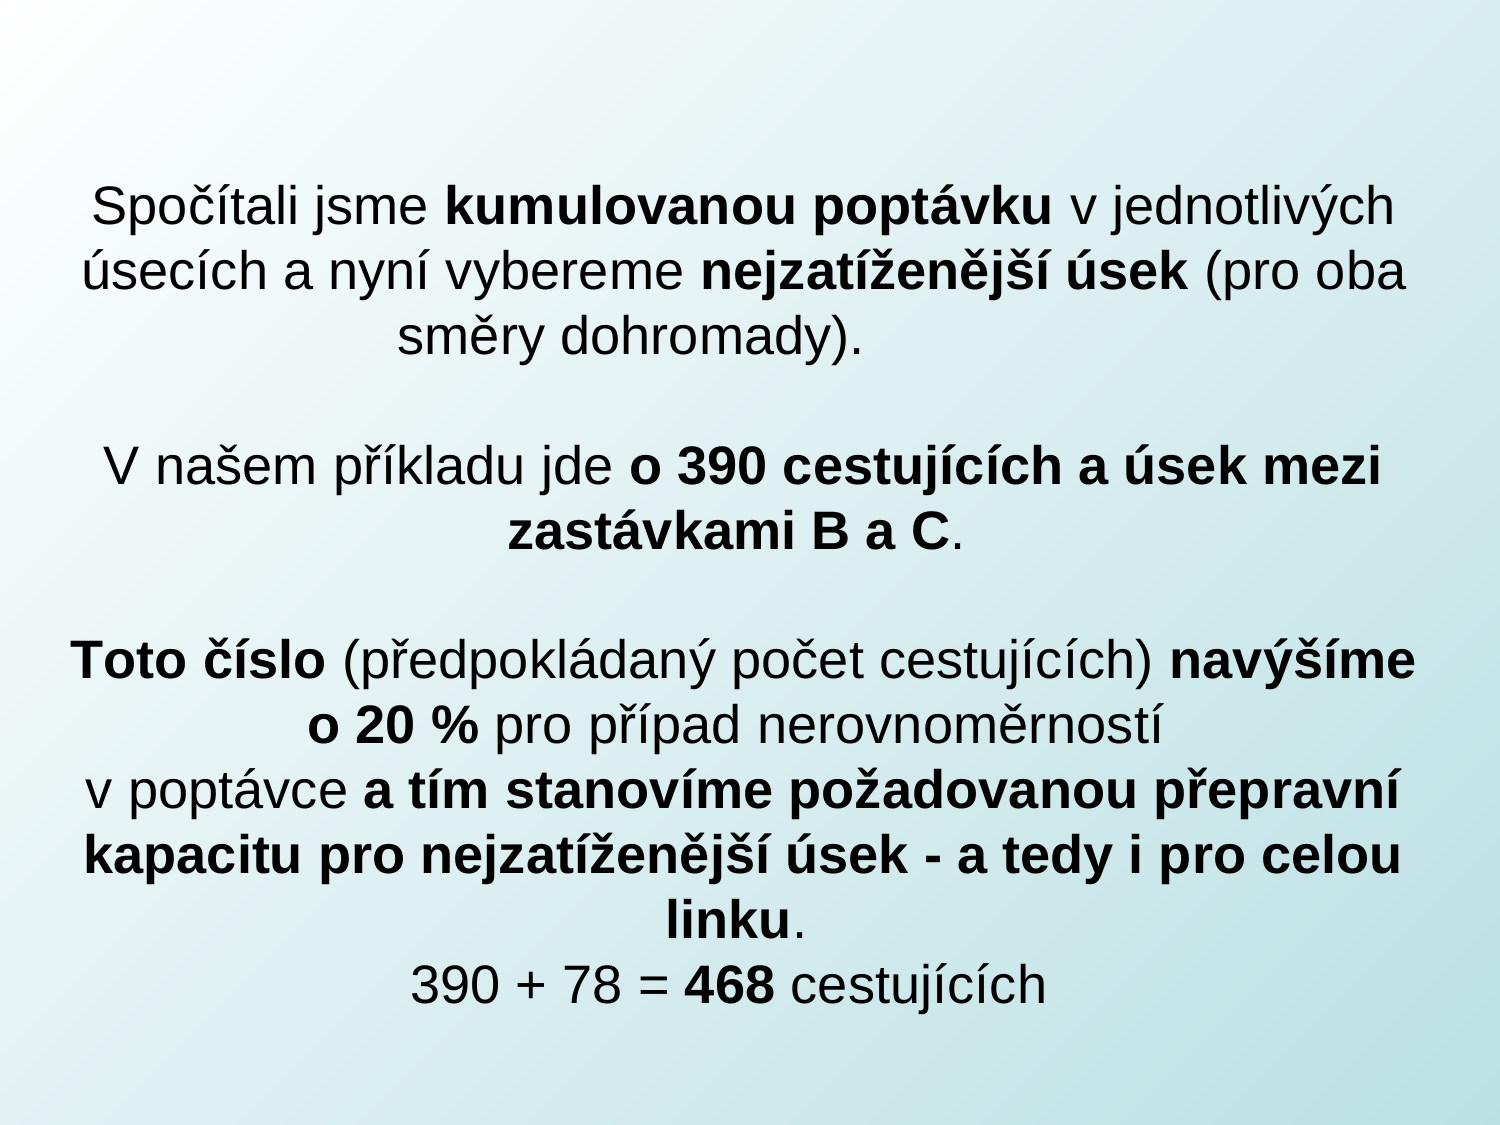

# Spočítali jsme kumulovanou poptávku v jednotlivých úsecích a nyní vybereme nejzatíženější úsek (pro oba směry dohromady).
V našem příkladu jde o 390 cestujících a úsek mezi zastávkami B a C.
Toto číslo (předpokládaný počet cestujících) navýšíme o 20 % pro případ nerovnoměrností
v poptávce a tím stanovíme požadovanou přepravní kapacitu pro nejzatíženější úsek - a tedy i pro celou linku.
390 + 78 = 468 cestujících